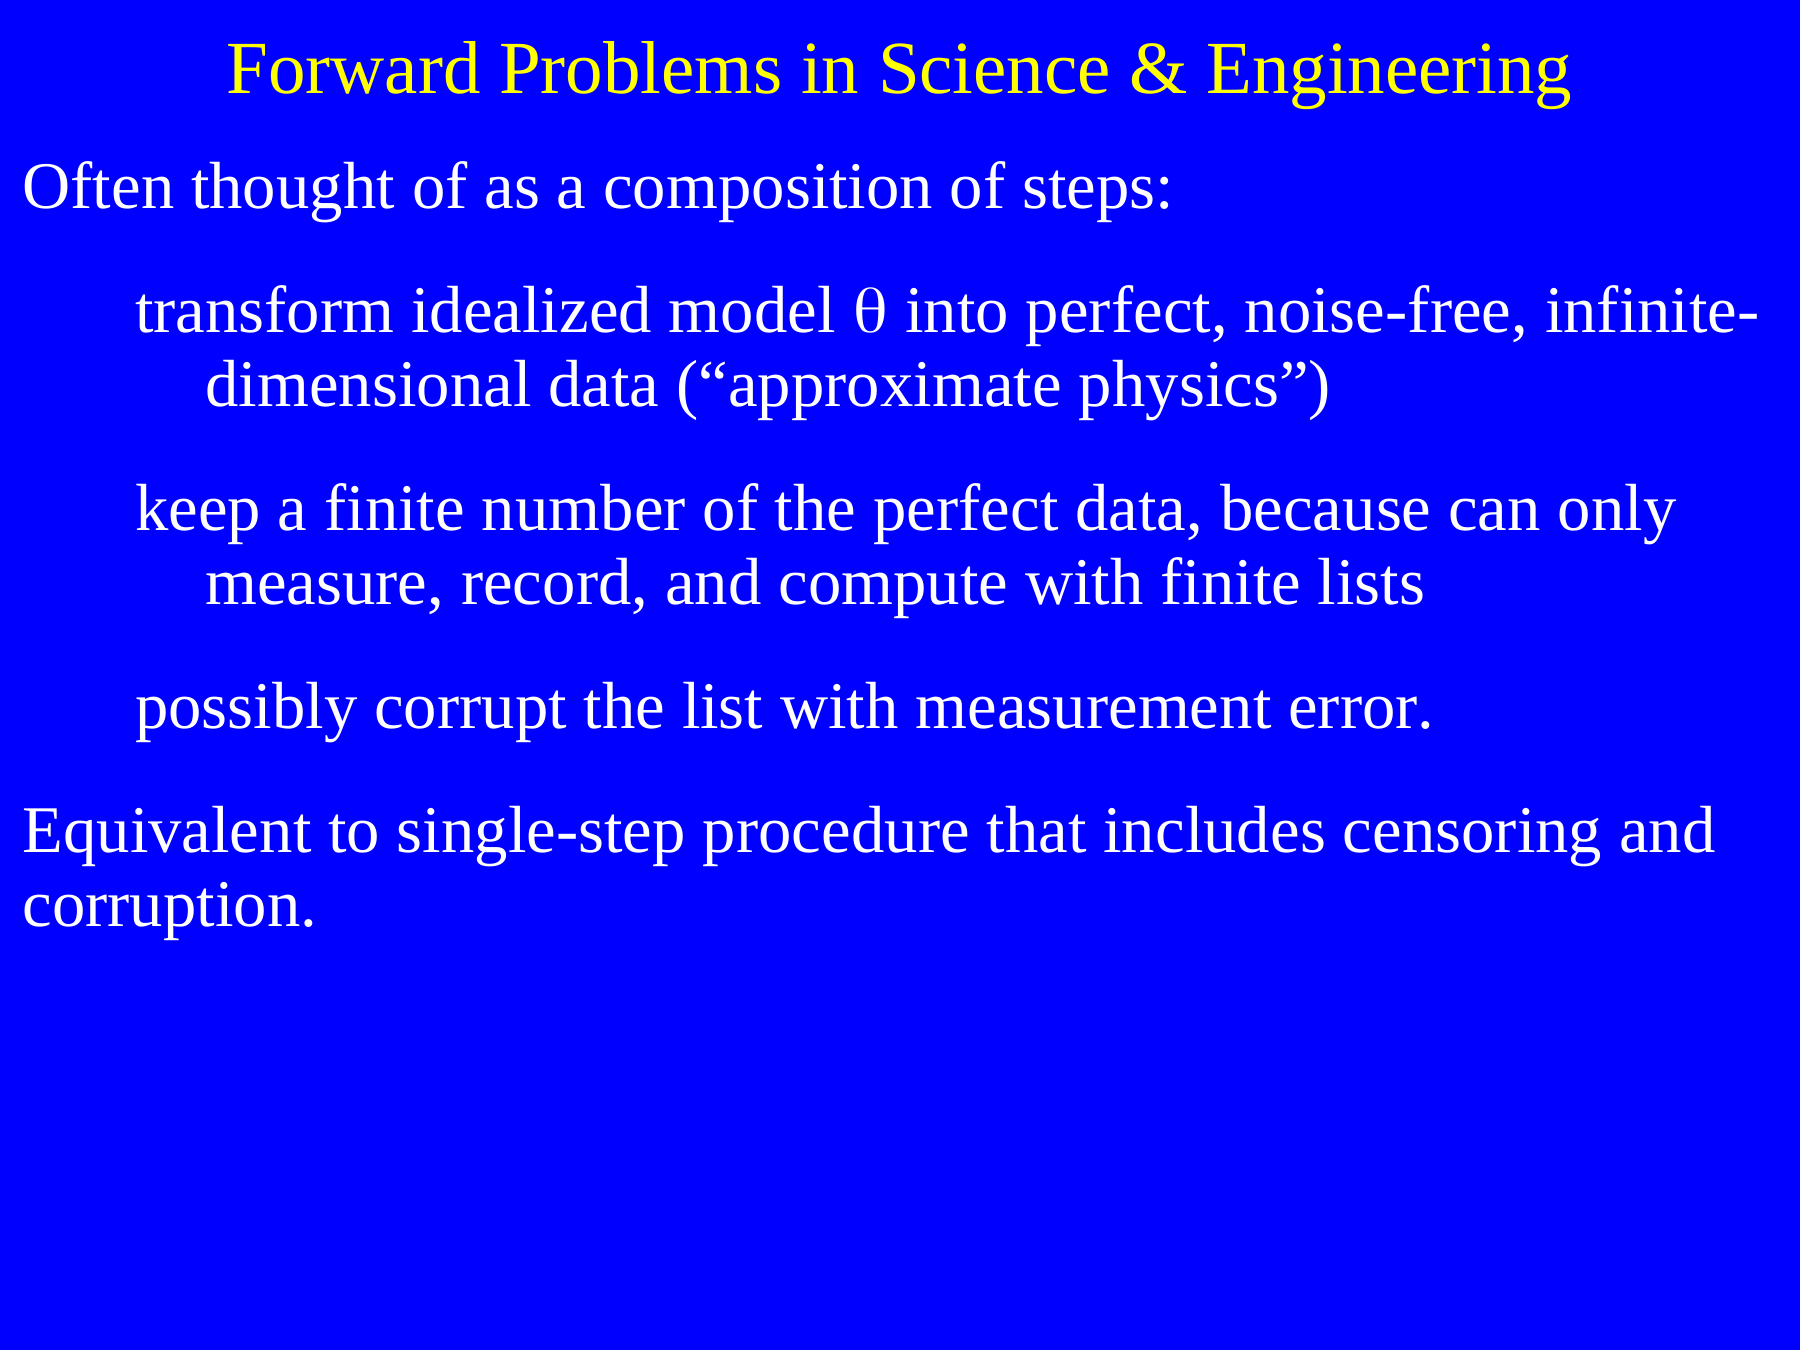

# Forward Problems in Science & Engineering
Often thought of as a composition of steps:
transform idealized model  into perfect, noise-free, infinite-dimensional data (“approximate physics”)
keep a finite number of the perfect data, because can only measure, record, and compute with finite lists
possibly corrupt the list with measurement error.
Equivalent to single-step procedure that includes censoring and corruption.